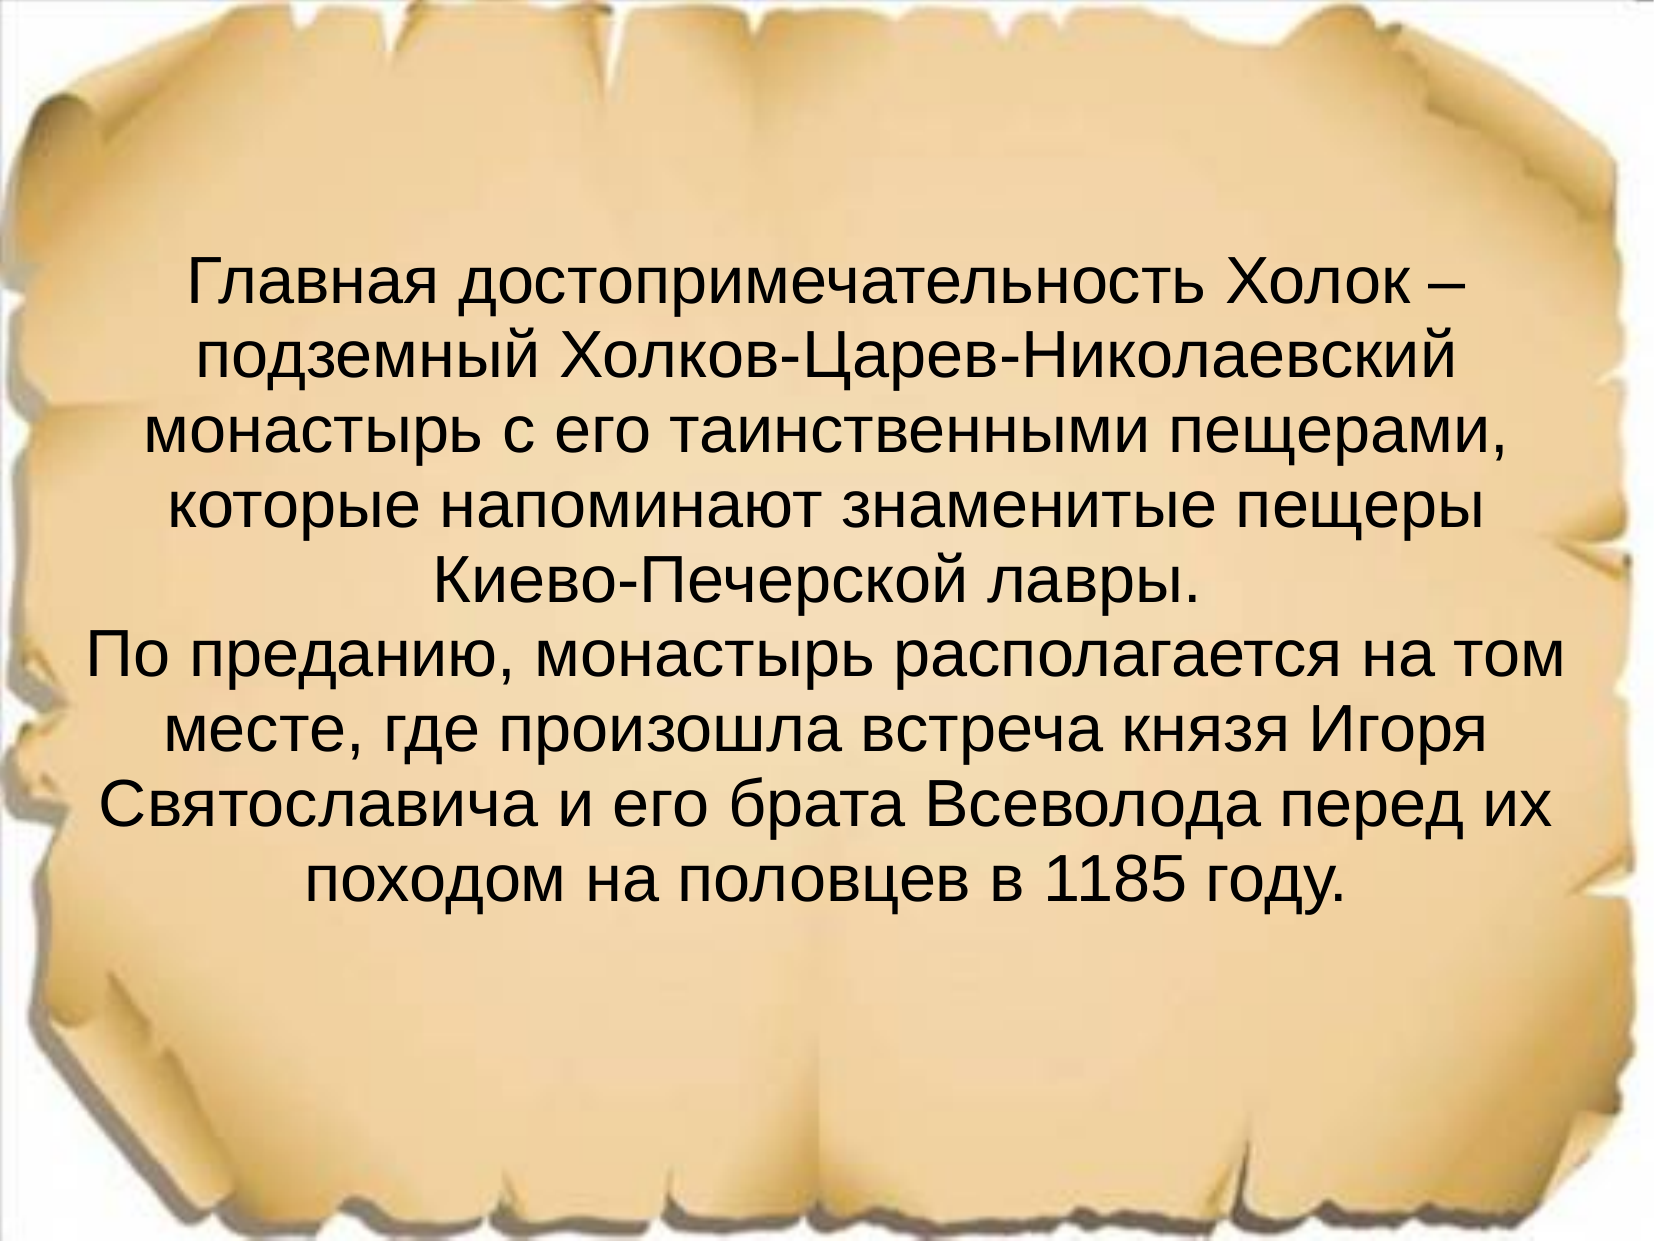

# Главная достопримечательность Холок – подземный Холков-Царев-Николаевский монастырь с его таинственными пещерами, которые напоминают знаменитые пещеры Киево-Печерской лавры.
По преданию, монастырь располагается на том месте, где произошла встреча князя Игоря Святославича и его брата Всеволода перед их походом на половцев в 1185 году.